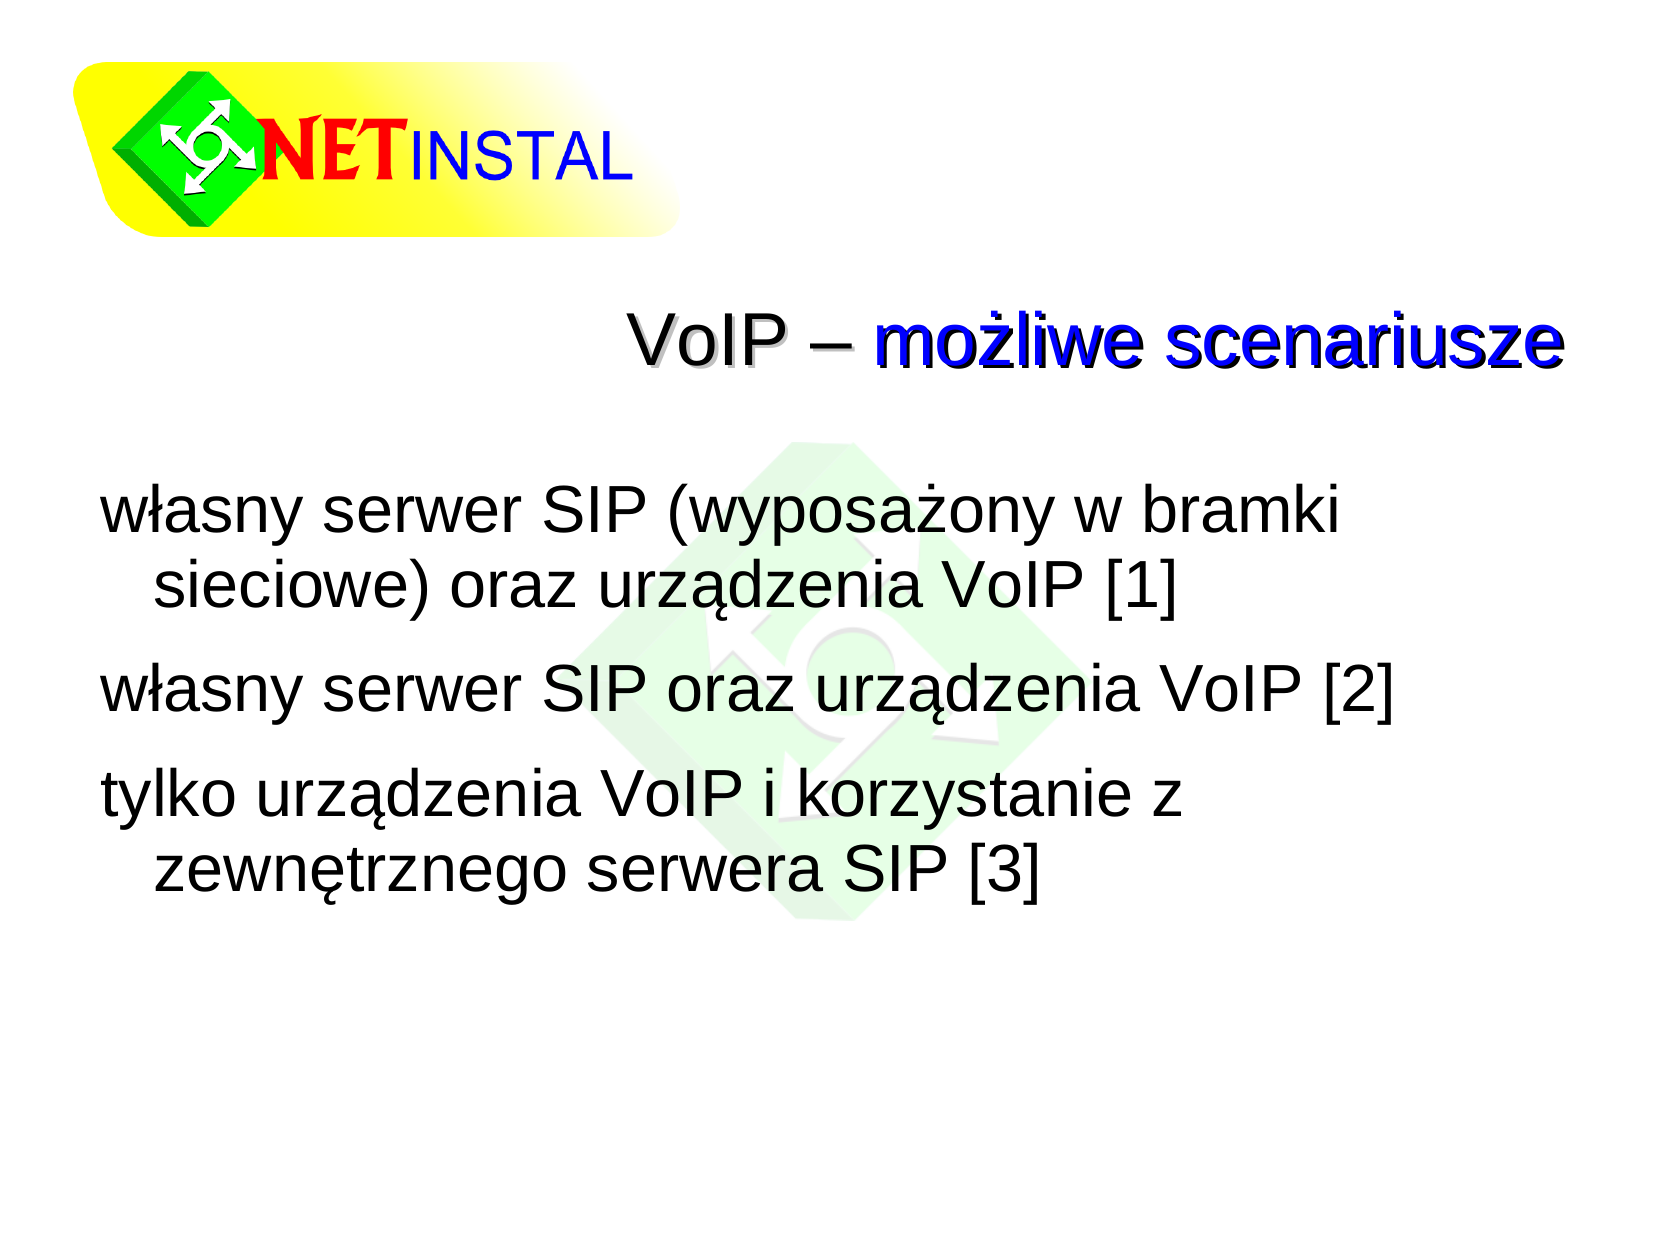

# VoIP – możliwe scenariusze
własny serwer SIP (wyposażony w bramki sieciowe) oraz urządzenia VoIP [1]
własny serwer SIP oraz urządzenia VoIP [2]
tylko urządzenia VoIP i korzystanie z zewnętrznego serwera SIP [3]